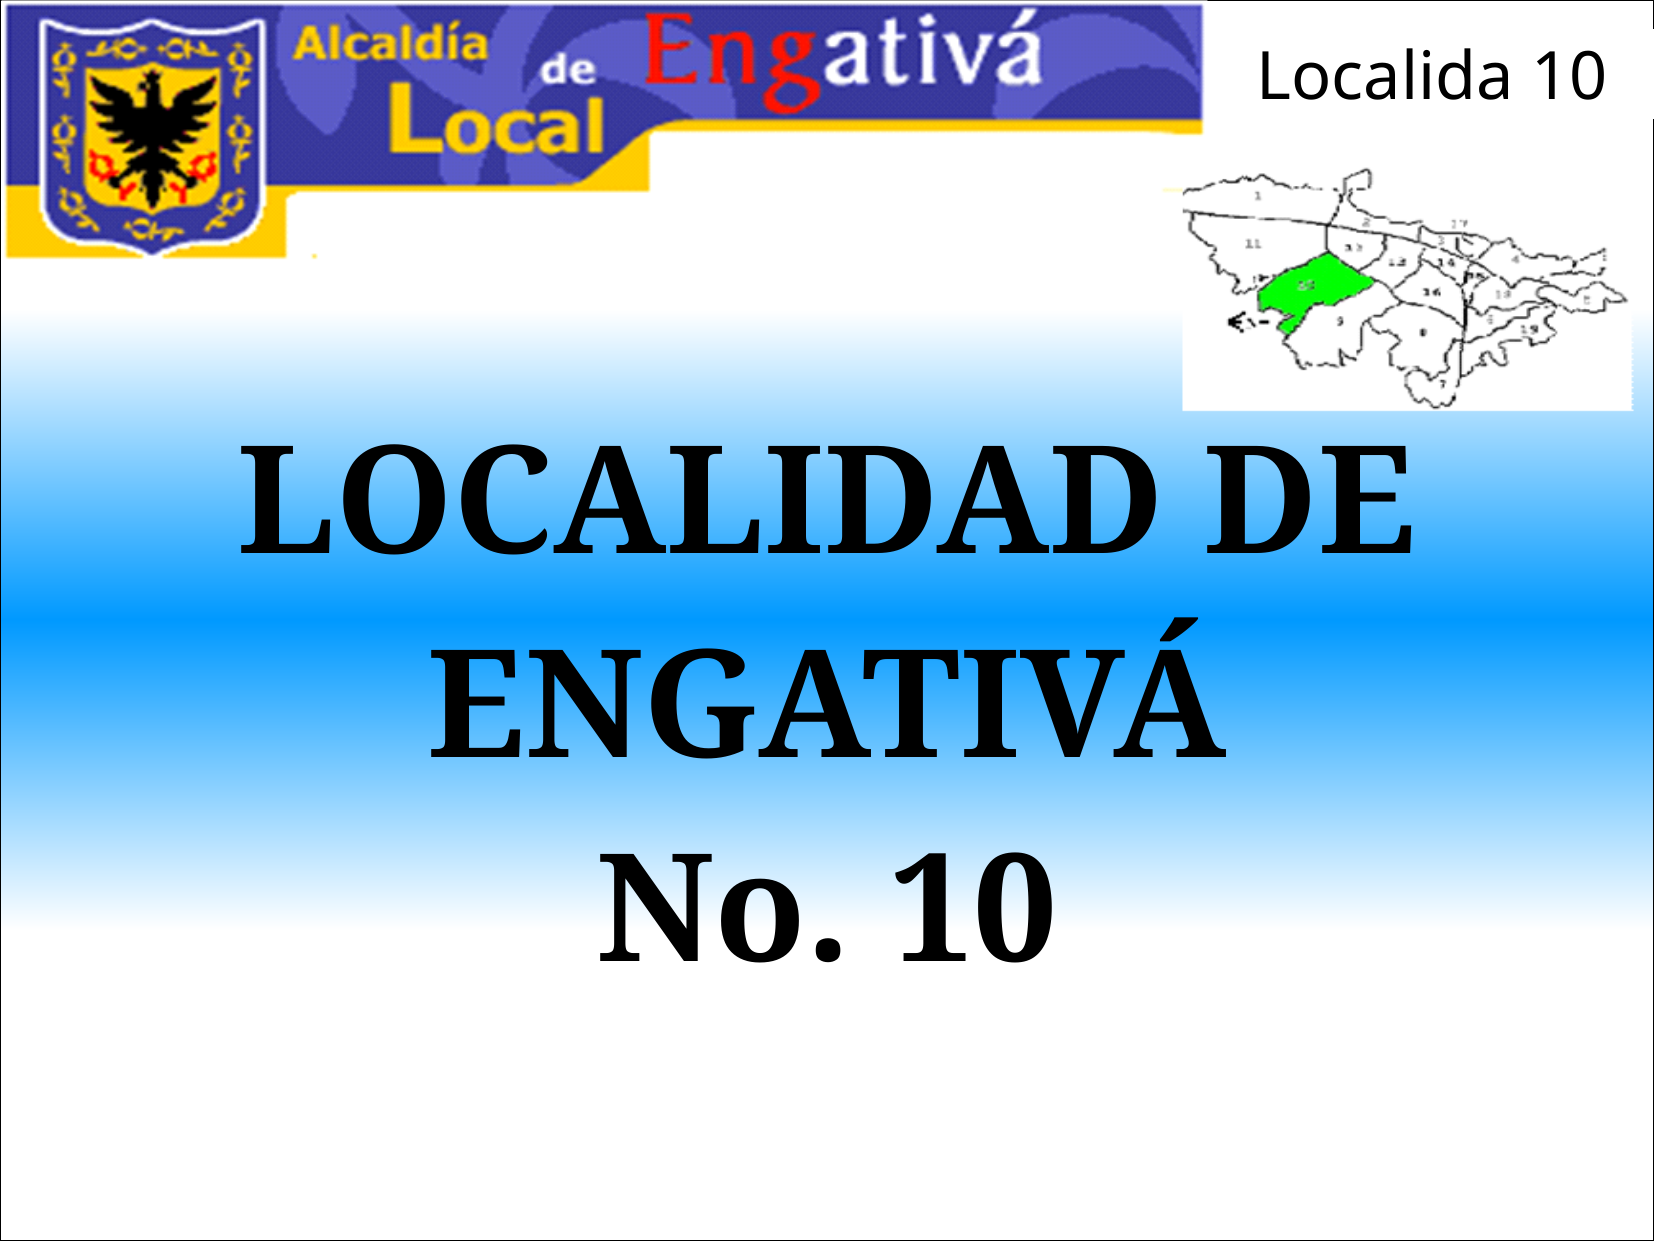

Localida 10
# LOCALIDAD DE ENGATIVÁ
No. 10